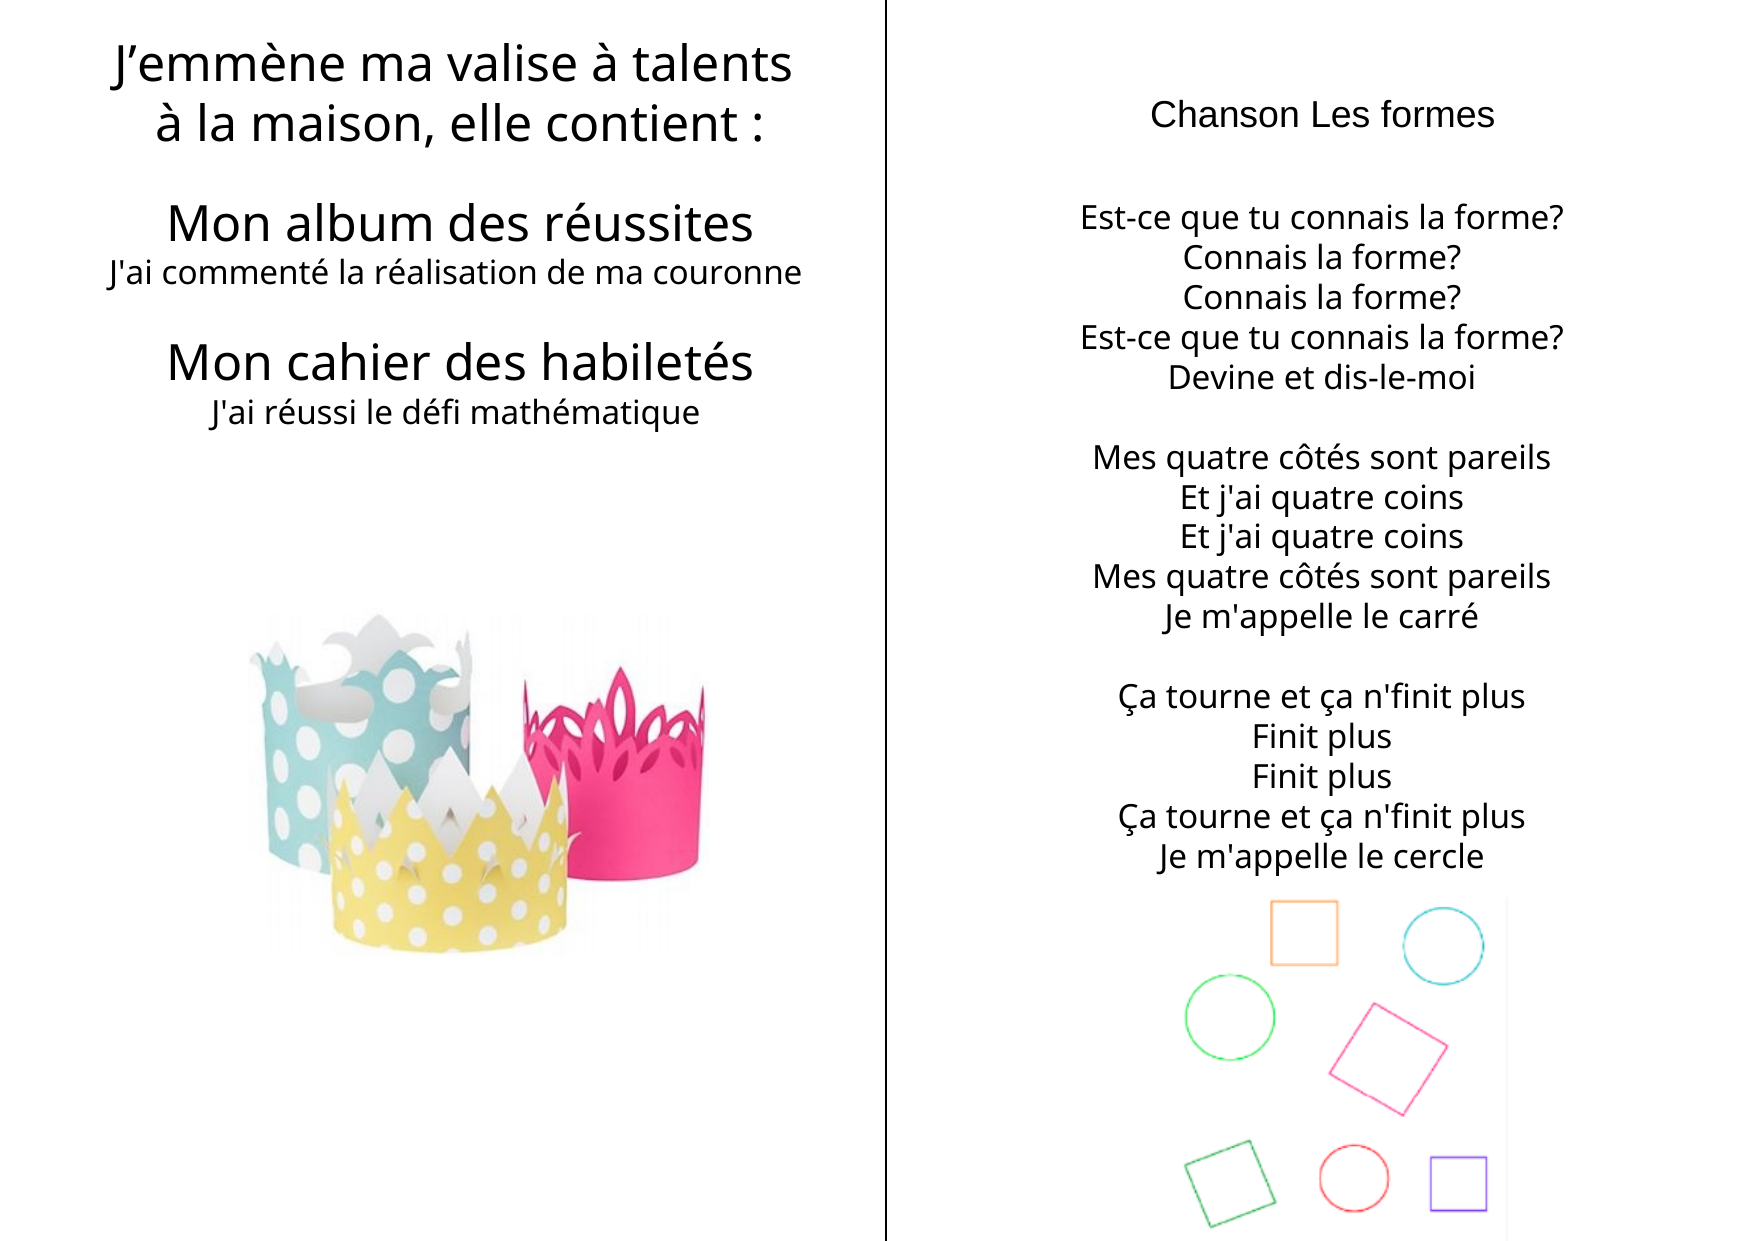

J’emmène ma valise à talents
à la maison, elle contient :
Mon album des réussites
J'ai commenté la réalisation de ma couronne
Mon cahier des habiletés
J'ai réussi le défi mathématique
Chanson Les formes
Est-ce que tu connais la forme?
Connais la forme?
Connais la forme?
Est-ce que tu connais la forme?
Devine et dis-le-moi
Mes quatre côtés sont pareils
Et j'ai quatre coins
Et j'ai quatre coins
Mes quatre côtés sont pareils
Je m'appelle le carré
Ça tourne et ça n'finit plus
Finit plus
Finit plus
Ça tourne et ça n'finit plus
Je m'appelle le cercle